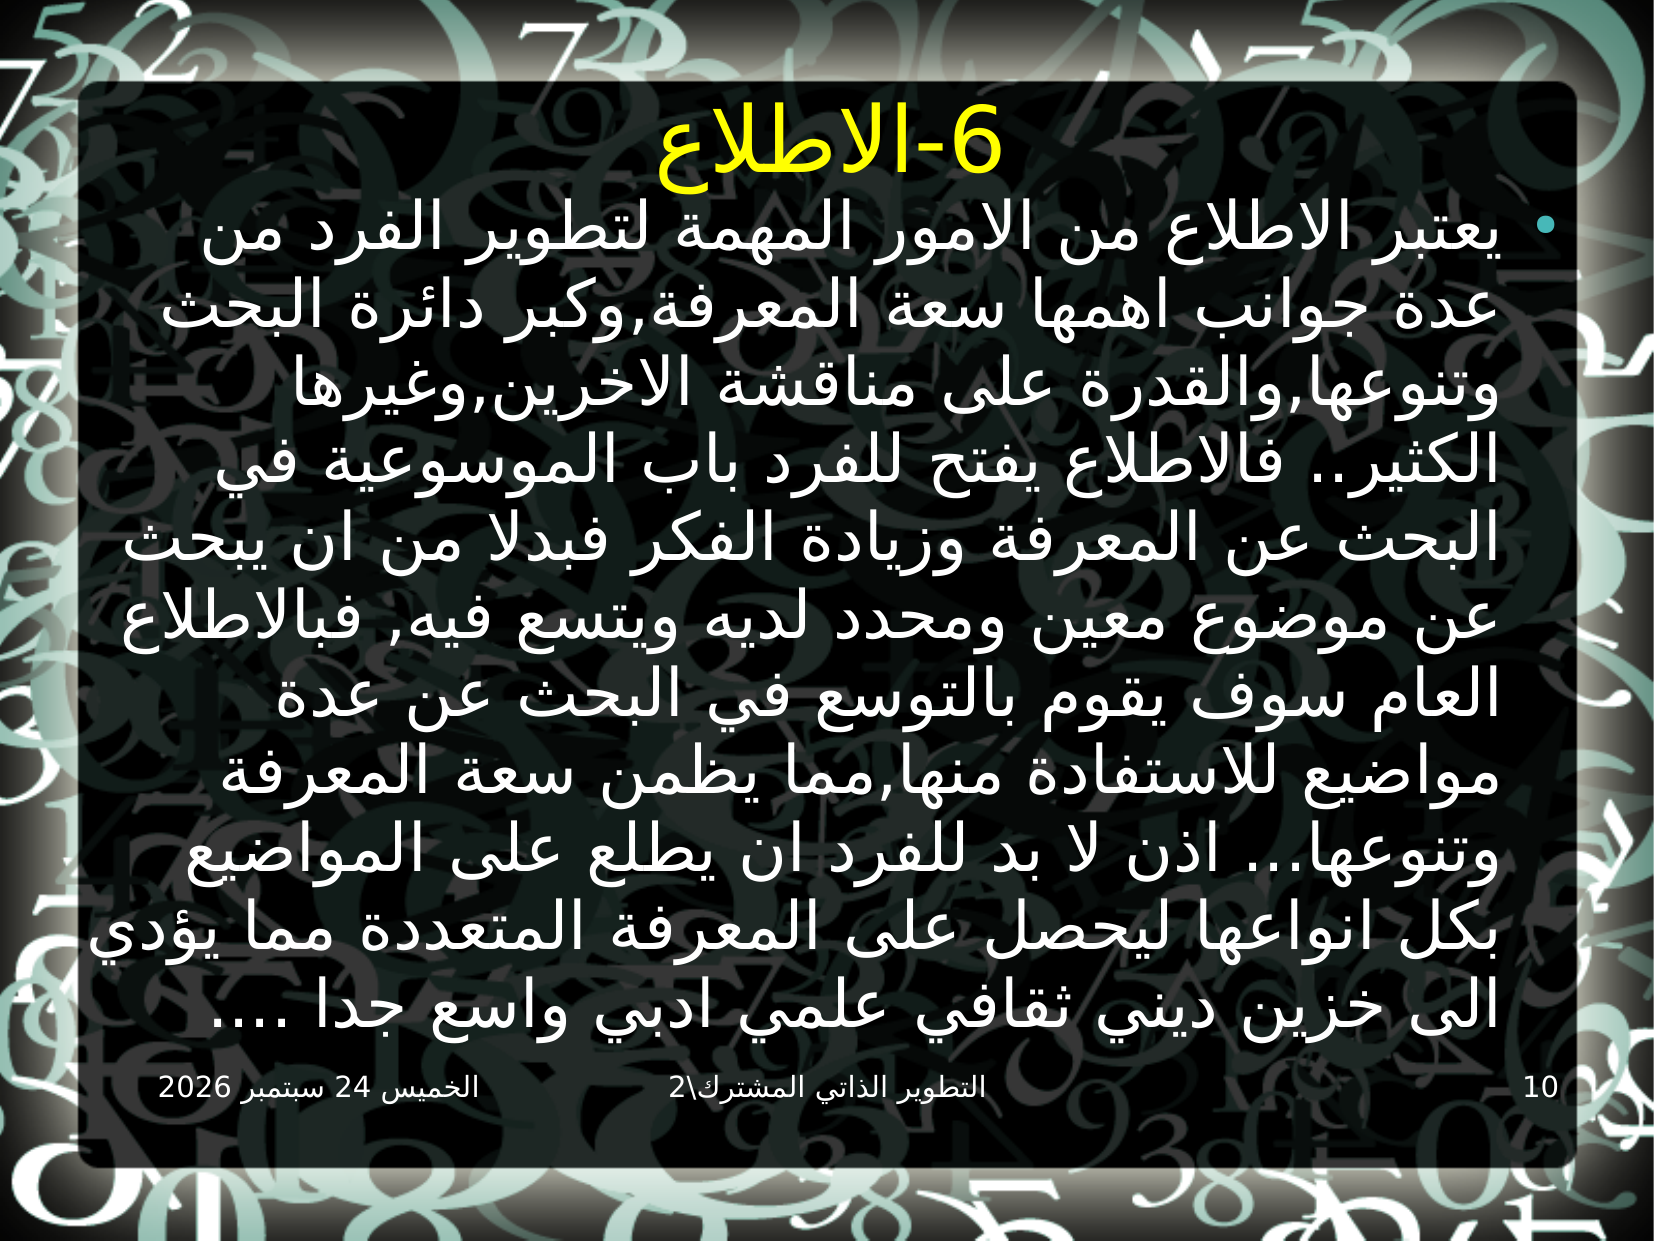

# 6-الاطلاع
يعتبر الاطلاع من الامور المهمة لتطوير الفرد من عدة جوانب اهمها سعة المعرفة,وكبر دائرة البحث وتنوعها,والقدرة على مناقشة الاخرين,وغيرها الكثير.. فالاطلاع يفتح للفرد باب الموسوعية في البحث عن المعرفة وزيادة الفكر فبدلا من ان يبحث عن موضوع معين ومحدد لديه ويتسع فيه, فبالاطلاع العام سوف يقوم بالتوسع في البحث عن عدة مواضيع للاستفادة منها,مما يظمن سعة المعرفة وتنوعها... اذن لا بد للفرد ان يطلع على المواضيع بكل انواعها ليحصل على المعرفة المتعددة مما يؤدي الى خزين ديني ثقافي علمي ادبي واسع جدا ....
التطوير الذاتي المشترك\2
10